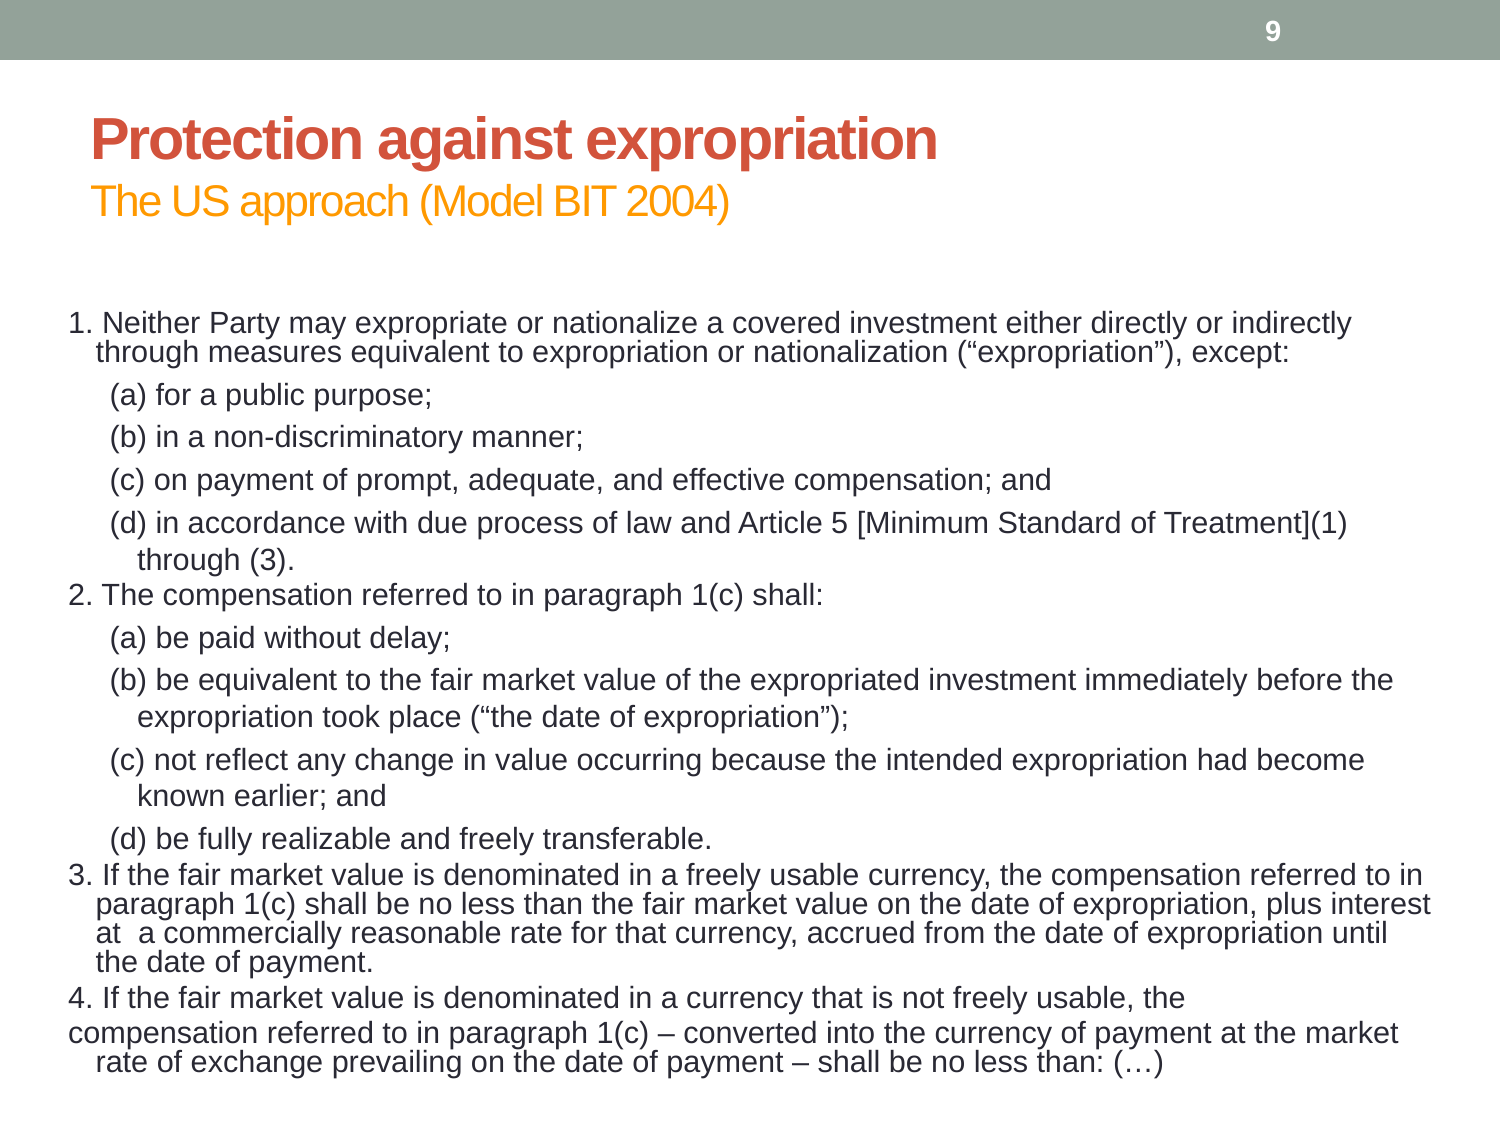

7
# Protection against expropriation The US approach (Model BIT 2004)
1. Neither Party may expropriate or nationalize a covered investment either directly or indirectly through measures equivalent to expropriation or nationalization (“expropriation”), except:
(a) for a public purpose;
(b) in a non-discriminatory manner;
(c) on payment of prompt, adequate, and effective compensation; and
(d) in accordance with due process of law and Article 5 [Minimum Standard of Treatment](1) through (3).
2. The compensation referred to in paragraph 1(c) shall:
(a) be paid without delay;
(b) be equivalent to the fair market value of the expropriated investment immediately before the expropriation took place (“the date of expropriation”);
(c) not reflect any change in value occurring because the intended expropriation had become known earlier; and
(d) be fully realizable and freely transferable.
3. If the fair market value is denominated in a freely usable currency, the compensation referred to in paragraph 1(c) shall be no less than the fair market value on the date of expropriation, plus interest at a commercially reasonable rate for that currency, accrued from the date of expropriation until the date of payment.
4. If the fair market value is denominated in a currency that is not freely usable, the
compensation referred to in paragraph 1(c) – converted into the currency of payment at the market rate of exchange prevailing on the date of payment – shall be no less than: (…)